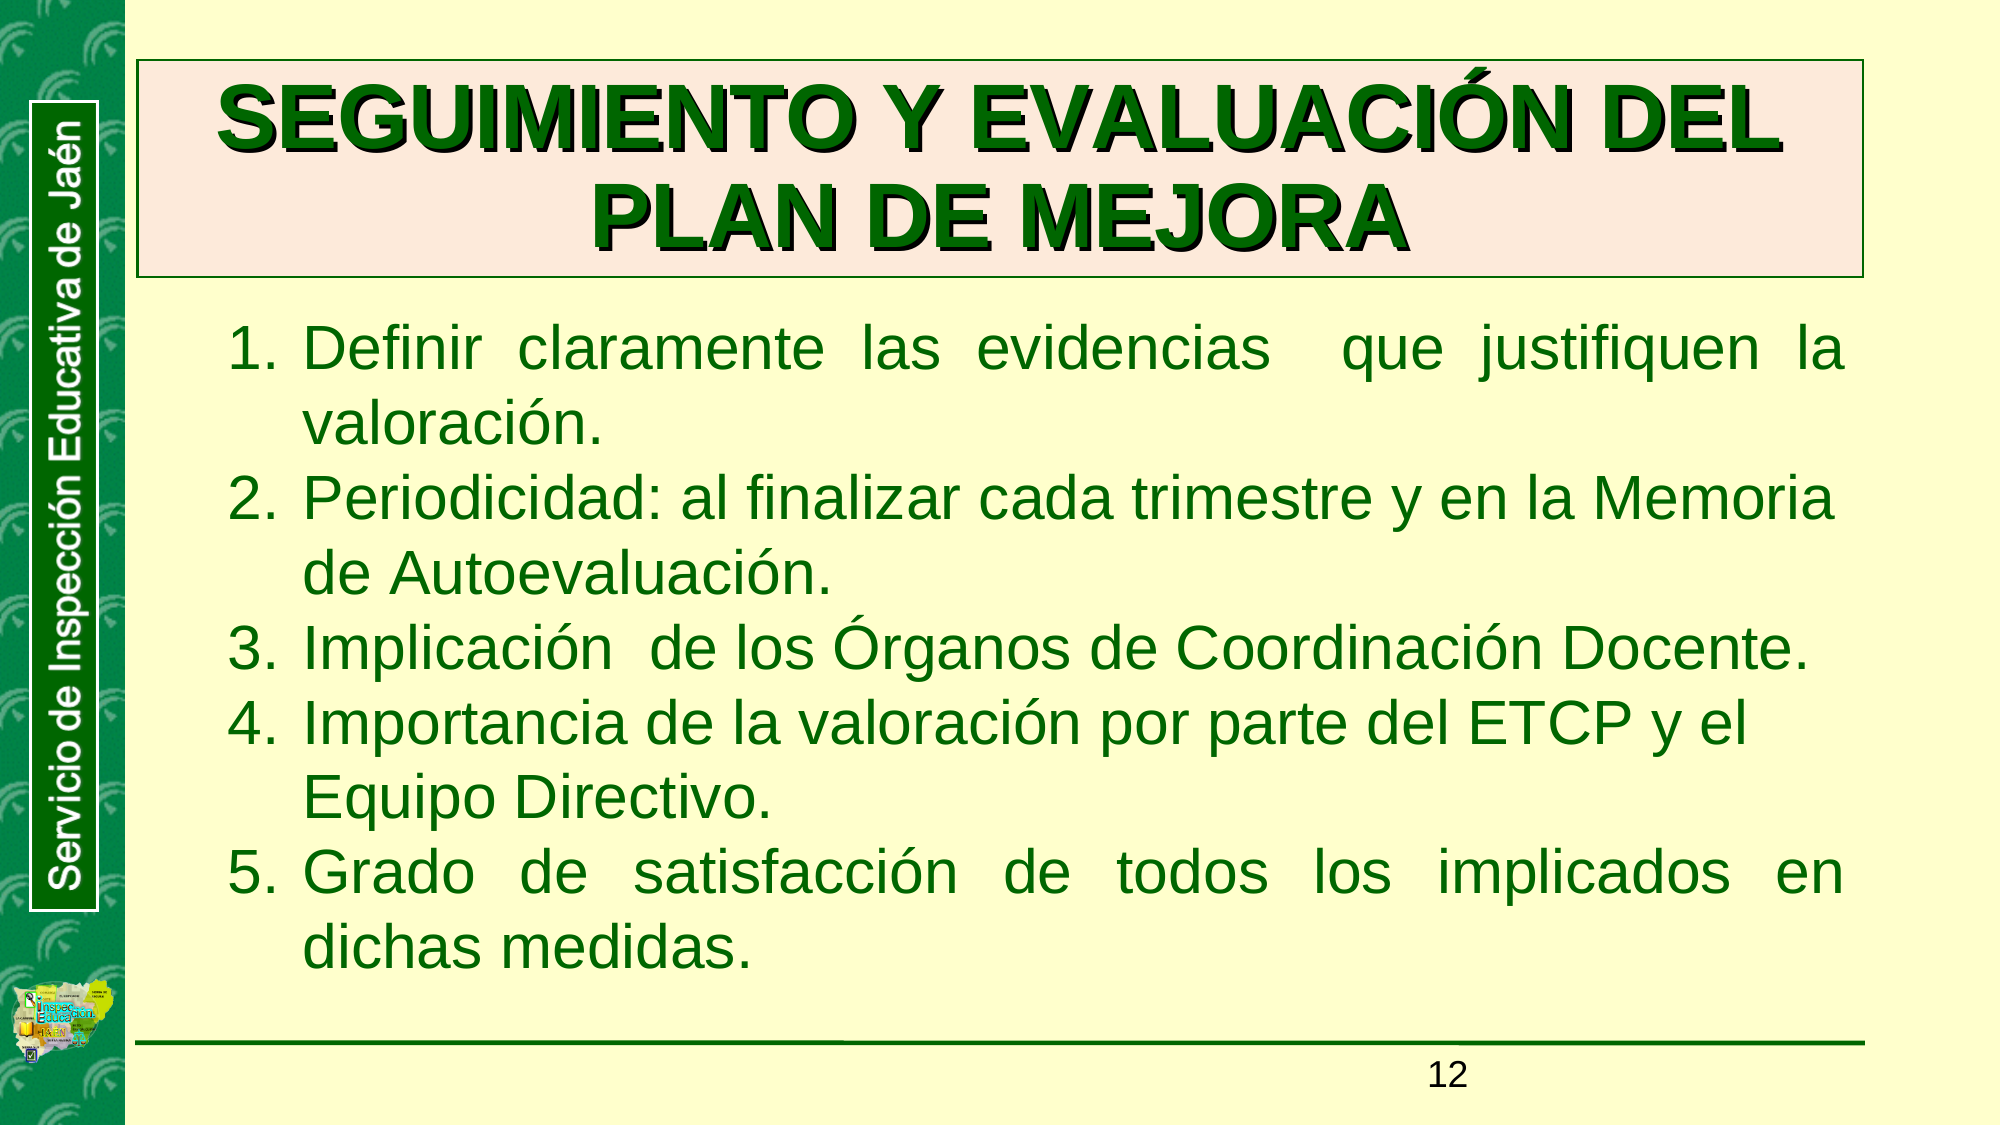

SEGUIMIENTO Y EVALUACIÓN DEL PLAN DE MEJORA
Definir claramente las evidencias que justifiquen la valoración.
Periodicidad: al finalizar cada trimestre y en la Memoria de Autoevaluación.
Implicación de los Órganos de Coordinación Docente.
Importancia de la valoración por parte del ETCP y el Equipo Directivo.
Grado de satisfacción de todos los implicados en dichas medidas.